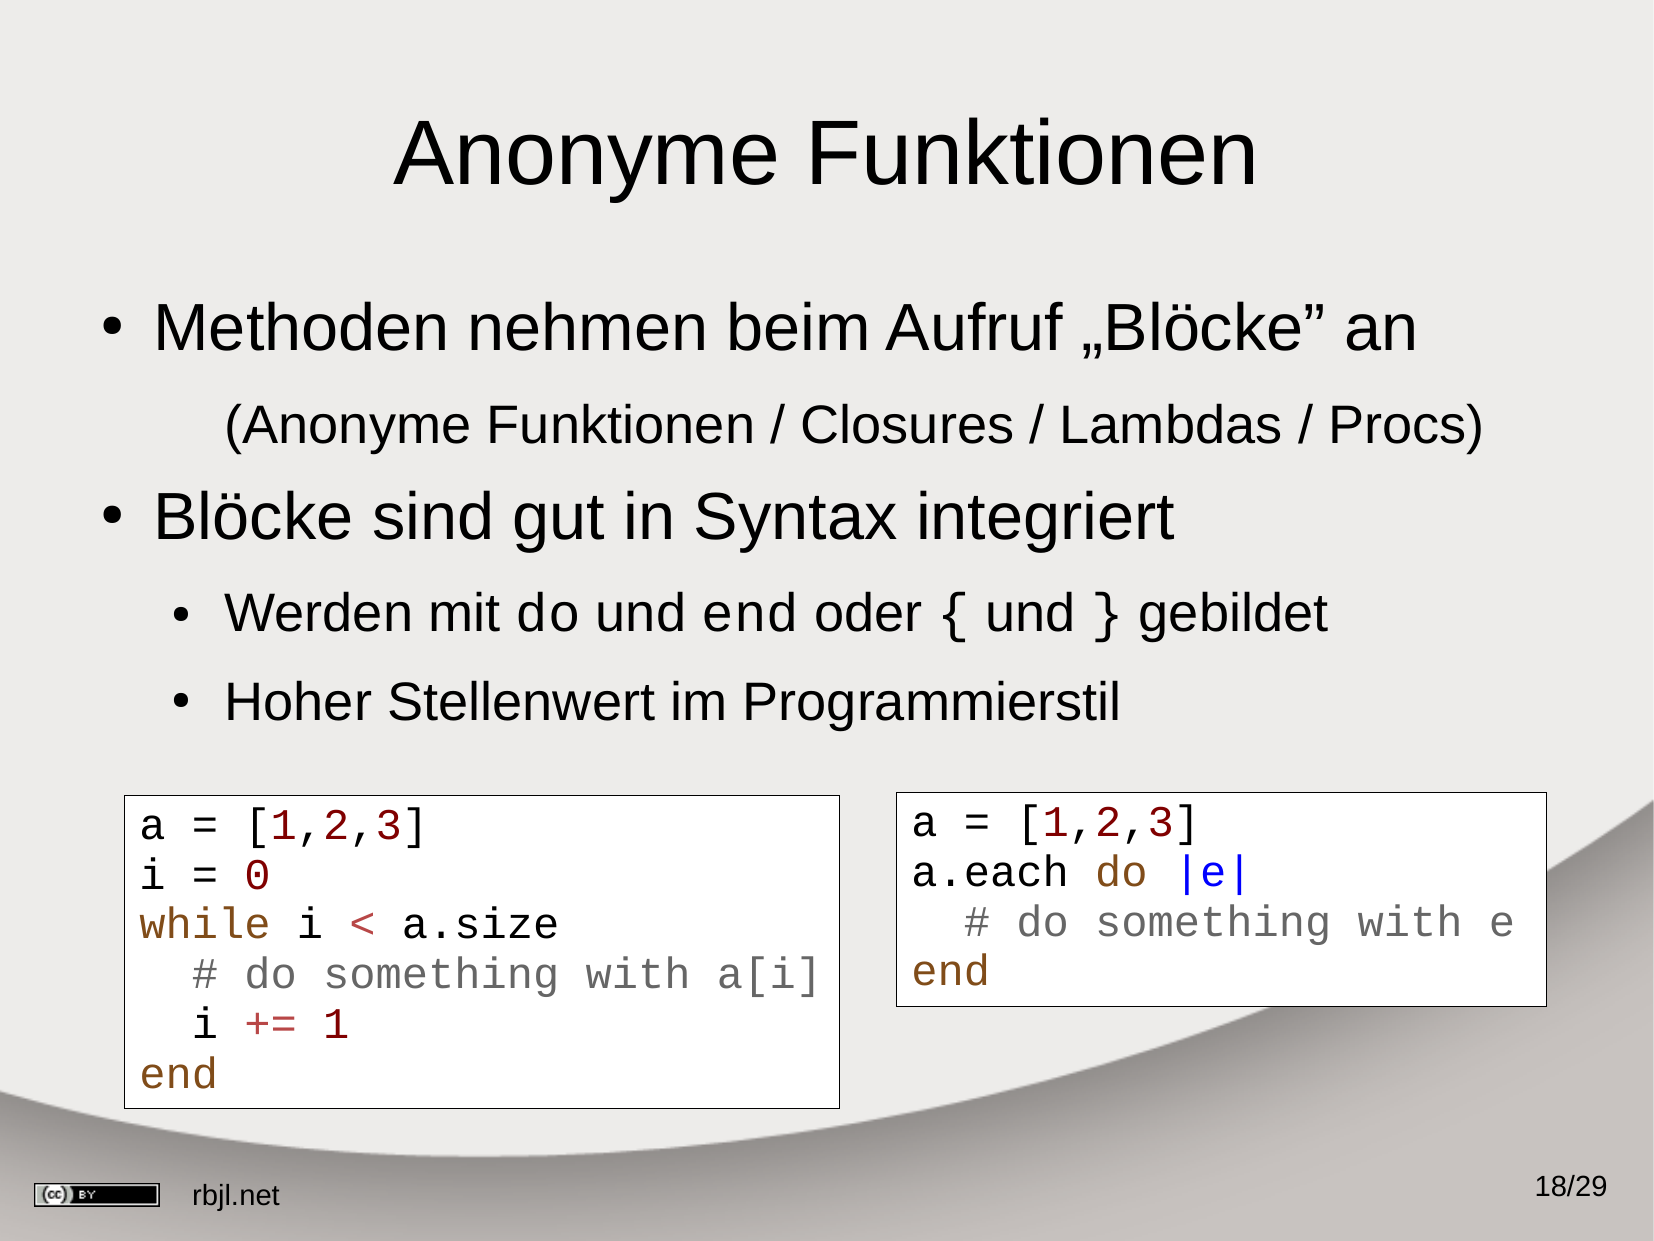

# Anonyme Funktionen
Methoden nehmen beim Aufruf „Blöcke” an
(Anonyme Funktionen / Closures / Lambdas / Procs)
Blöcke sind gut in Syntax integriert
Werden mit do und end oder { und } gebildet
Hoher Stellenwert im Programmierstil
a = [1,2,3]
a.each do |e|
 # do something with e
end
a = [1,2,3]
i = 0
while i < a.size
 # do something with a[i]
 i += 1
end
18